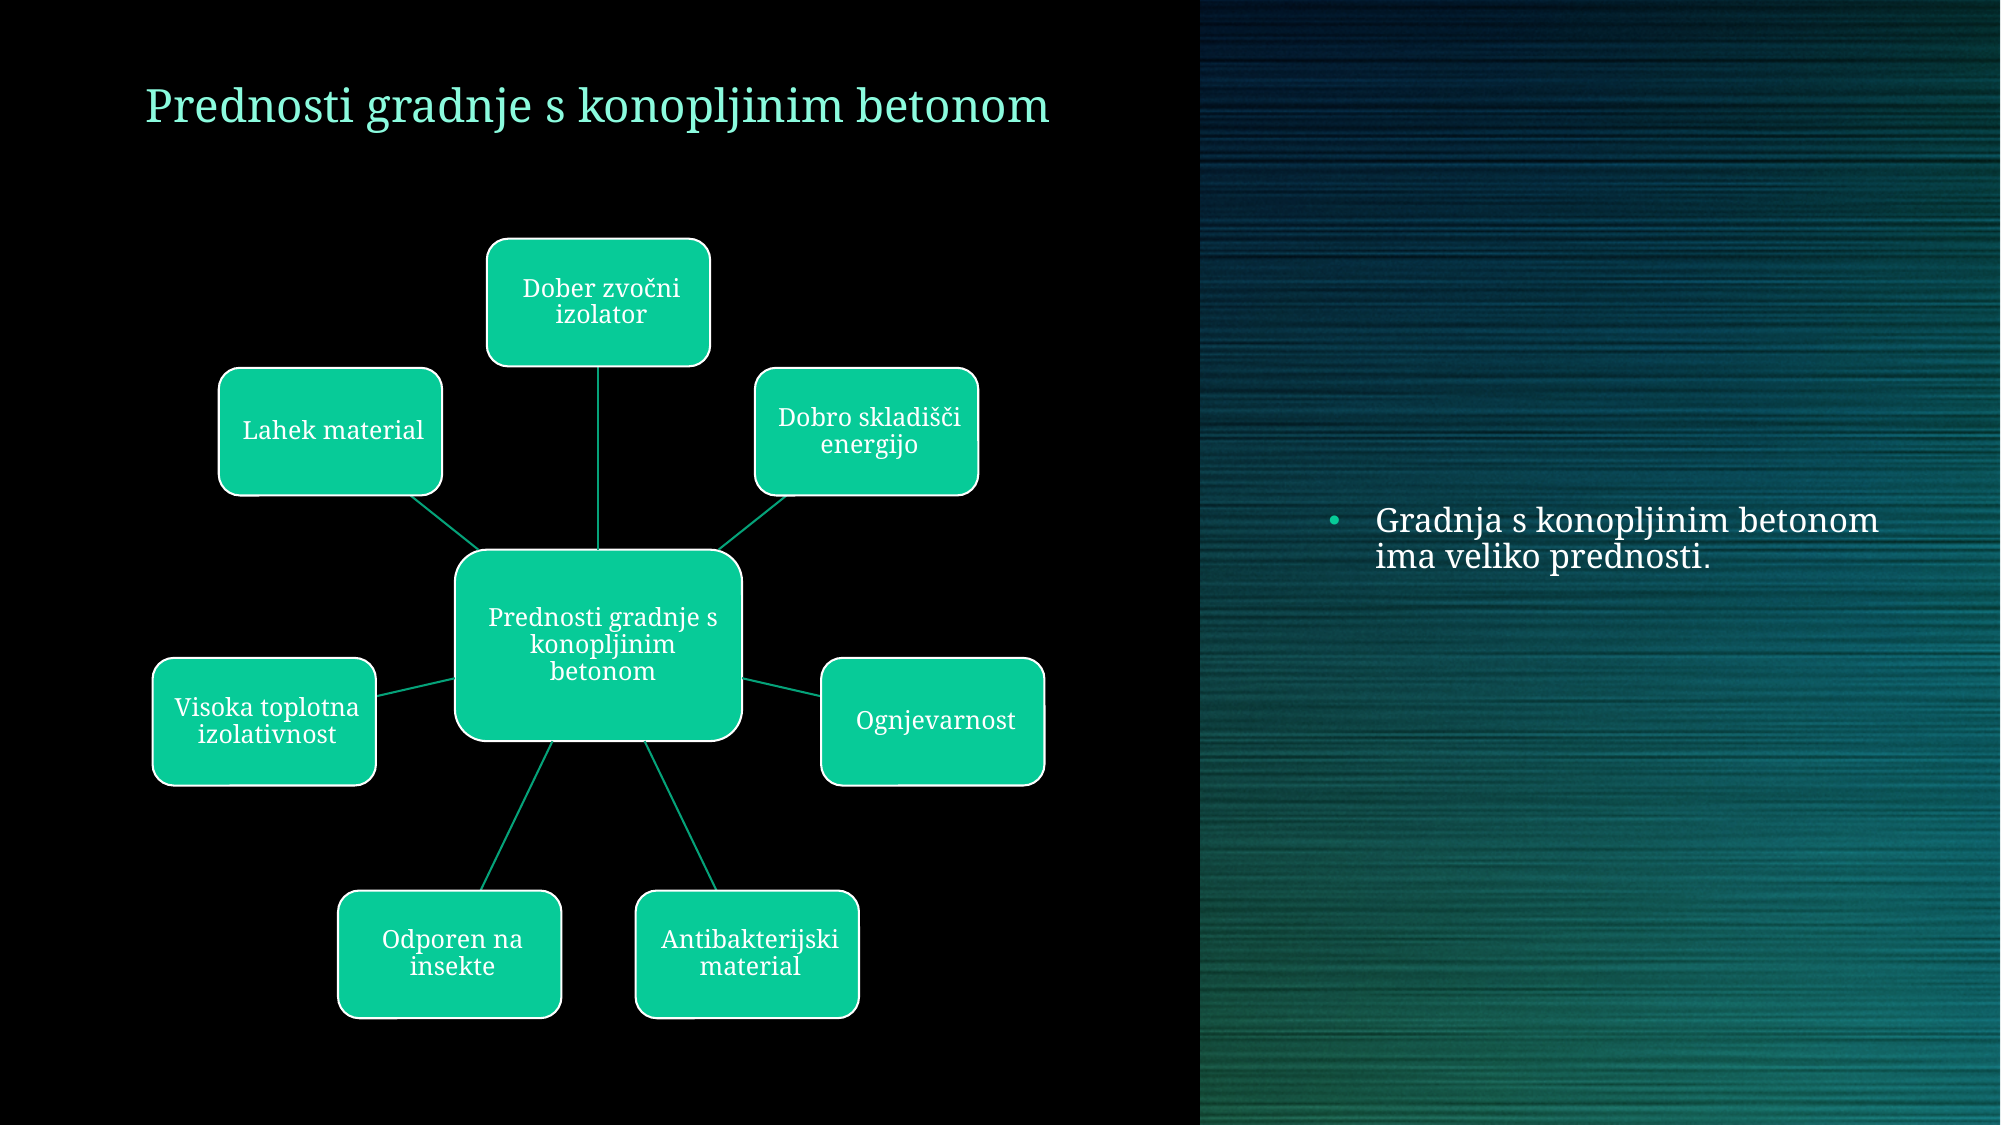

# Prednosti gradnje s konopljinim betonom
Dober zvočni izolator
Lahek material
Dobro skladišči energijo
Prednosti gradnje s konopljinim betonom
Visoka toplotna izolativnost
Ognjevarnost
Odporen na insekte
Antibakterijski material
Gradnja s konopljinim betonom ima veliko prednosti.